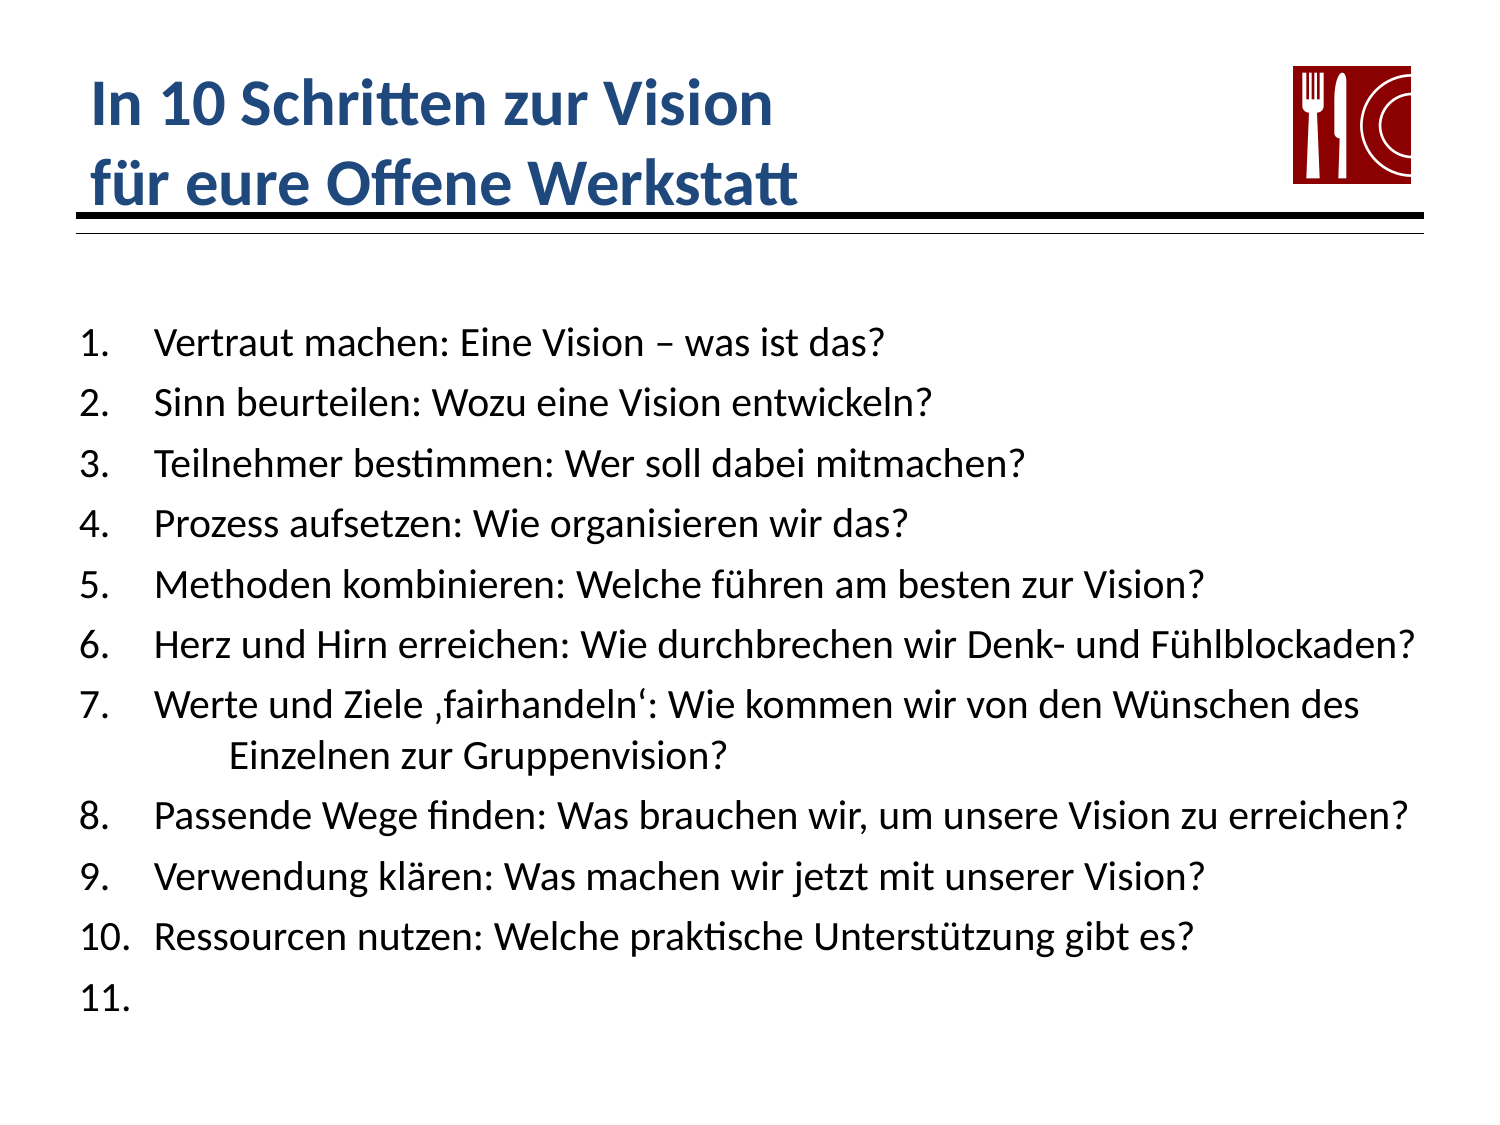

In 10 Schritten zur Vision
für eure Offene Werkstatt
# Vertraut machen: Eine Vision – was ist das?
Sinn beurteilen: Wozu eine Vision entwickeln?
Teilnehmer bestimmen: Wer soll dabei mitmachen?
Prozess aufsetzen: Wie organisieren wir das?
Methoden kombinieren: Welche führen am besten zur Vision?
Herz und Hirn erreichen: Wie durchbrechen wir Denk- und Fühlblockaden?
Werte und Ziele ‚fairhandeln‘: Wie kommen wir von den Wünschen des Einzelnen zur Gruppenvision?
Passende Wege finden: Was brauchen wir, um unsere Vision zu erreichen?
Verwendung klären: Was machen wir jetzt mit unserer Vision?
Ressourcen nutzen: Welche praktische Unterstützung gibt es?